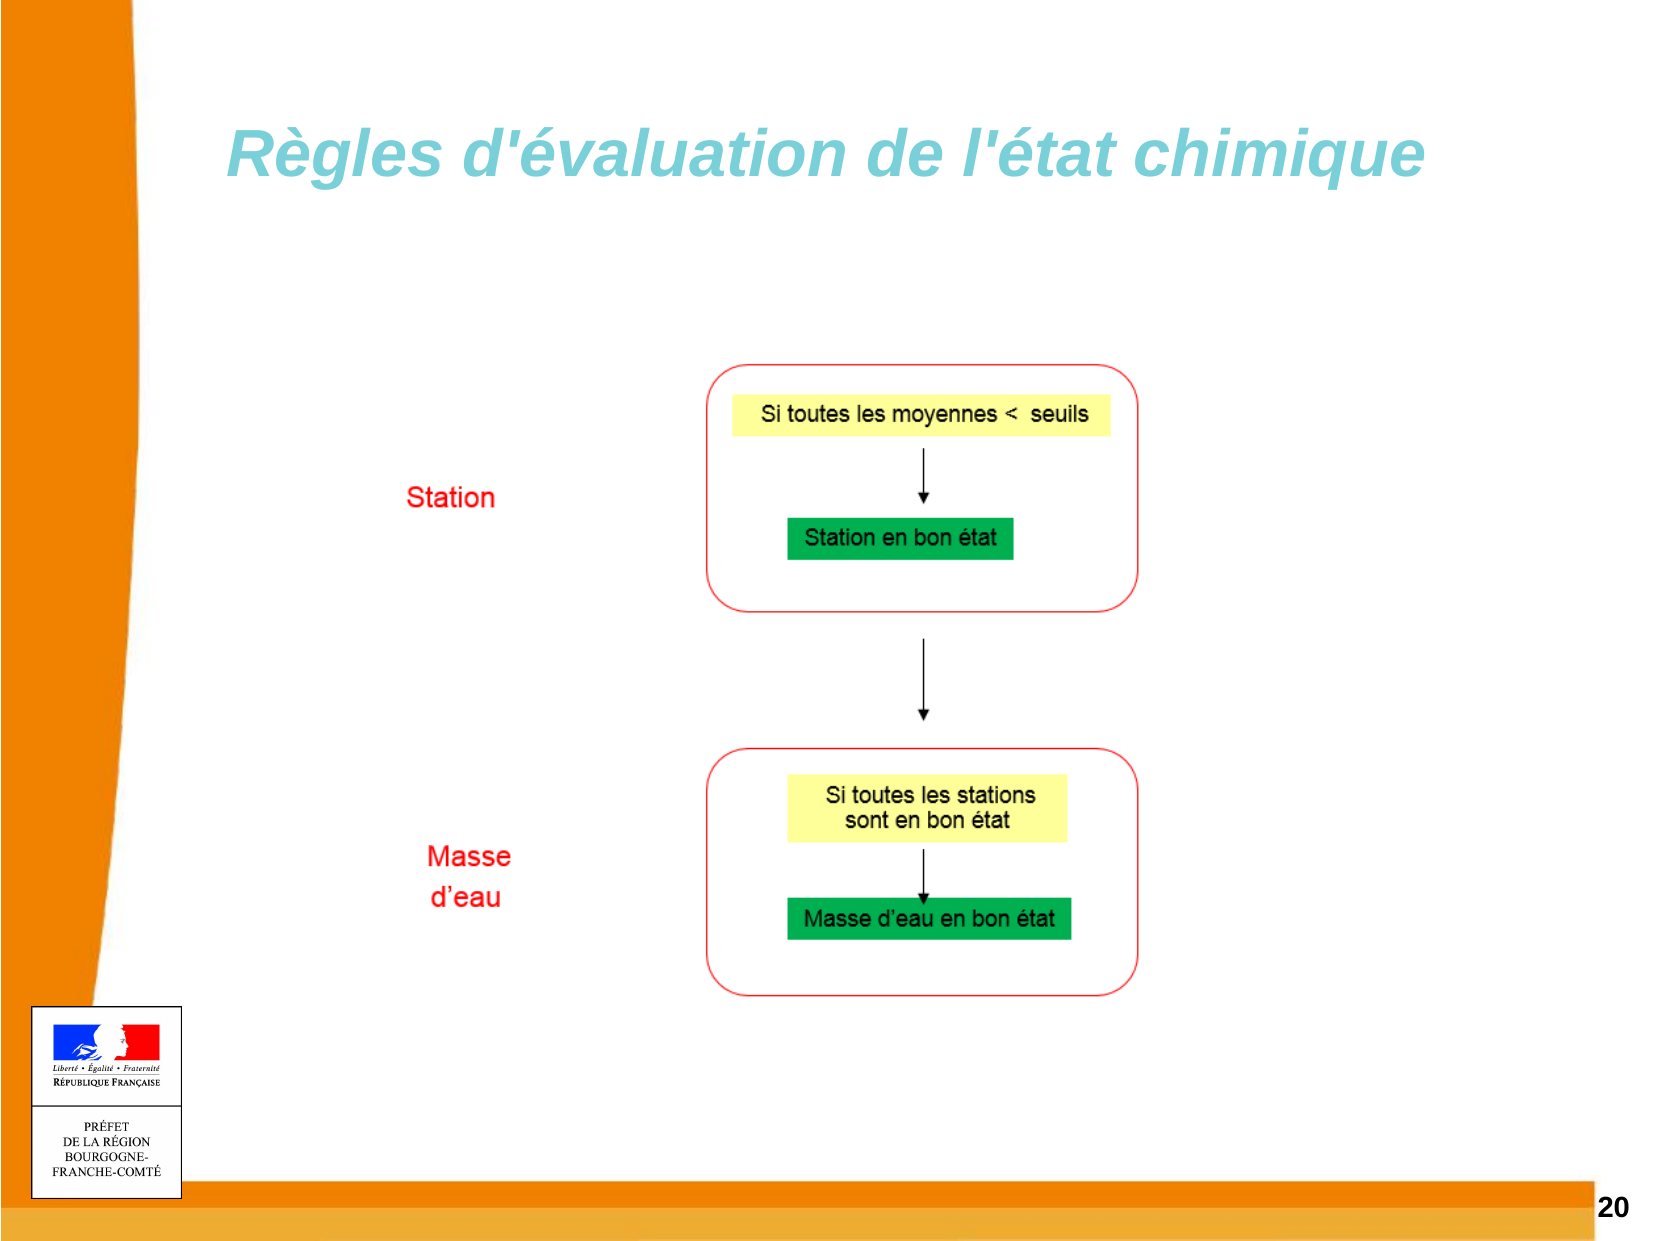

# Règles d'évaluation de l'état chimique
20